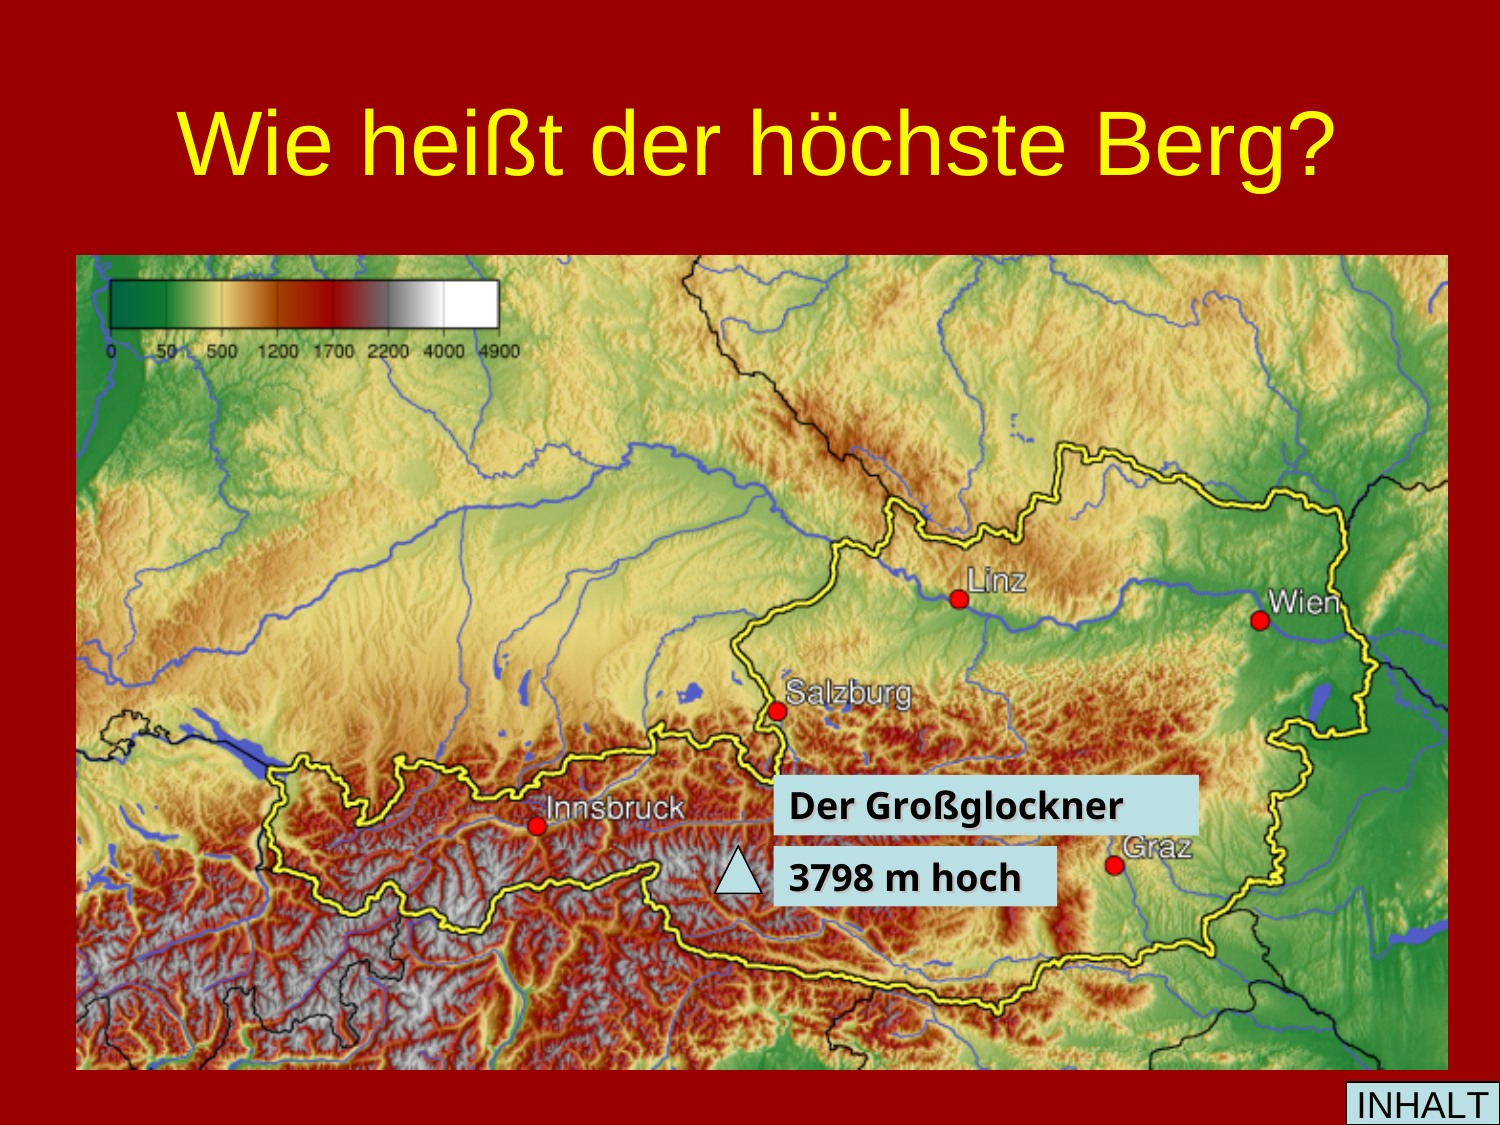

# Wie heißt der höchste Berg?
Der Großglockner
3798 m hoch
INHALT